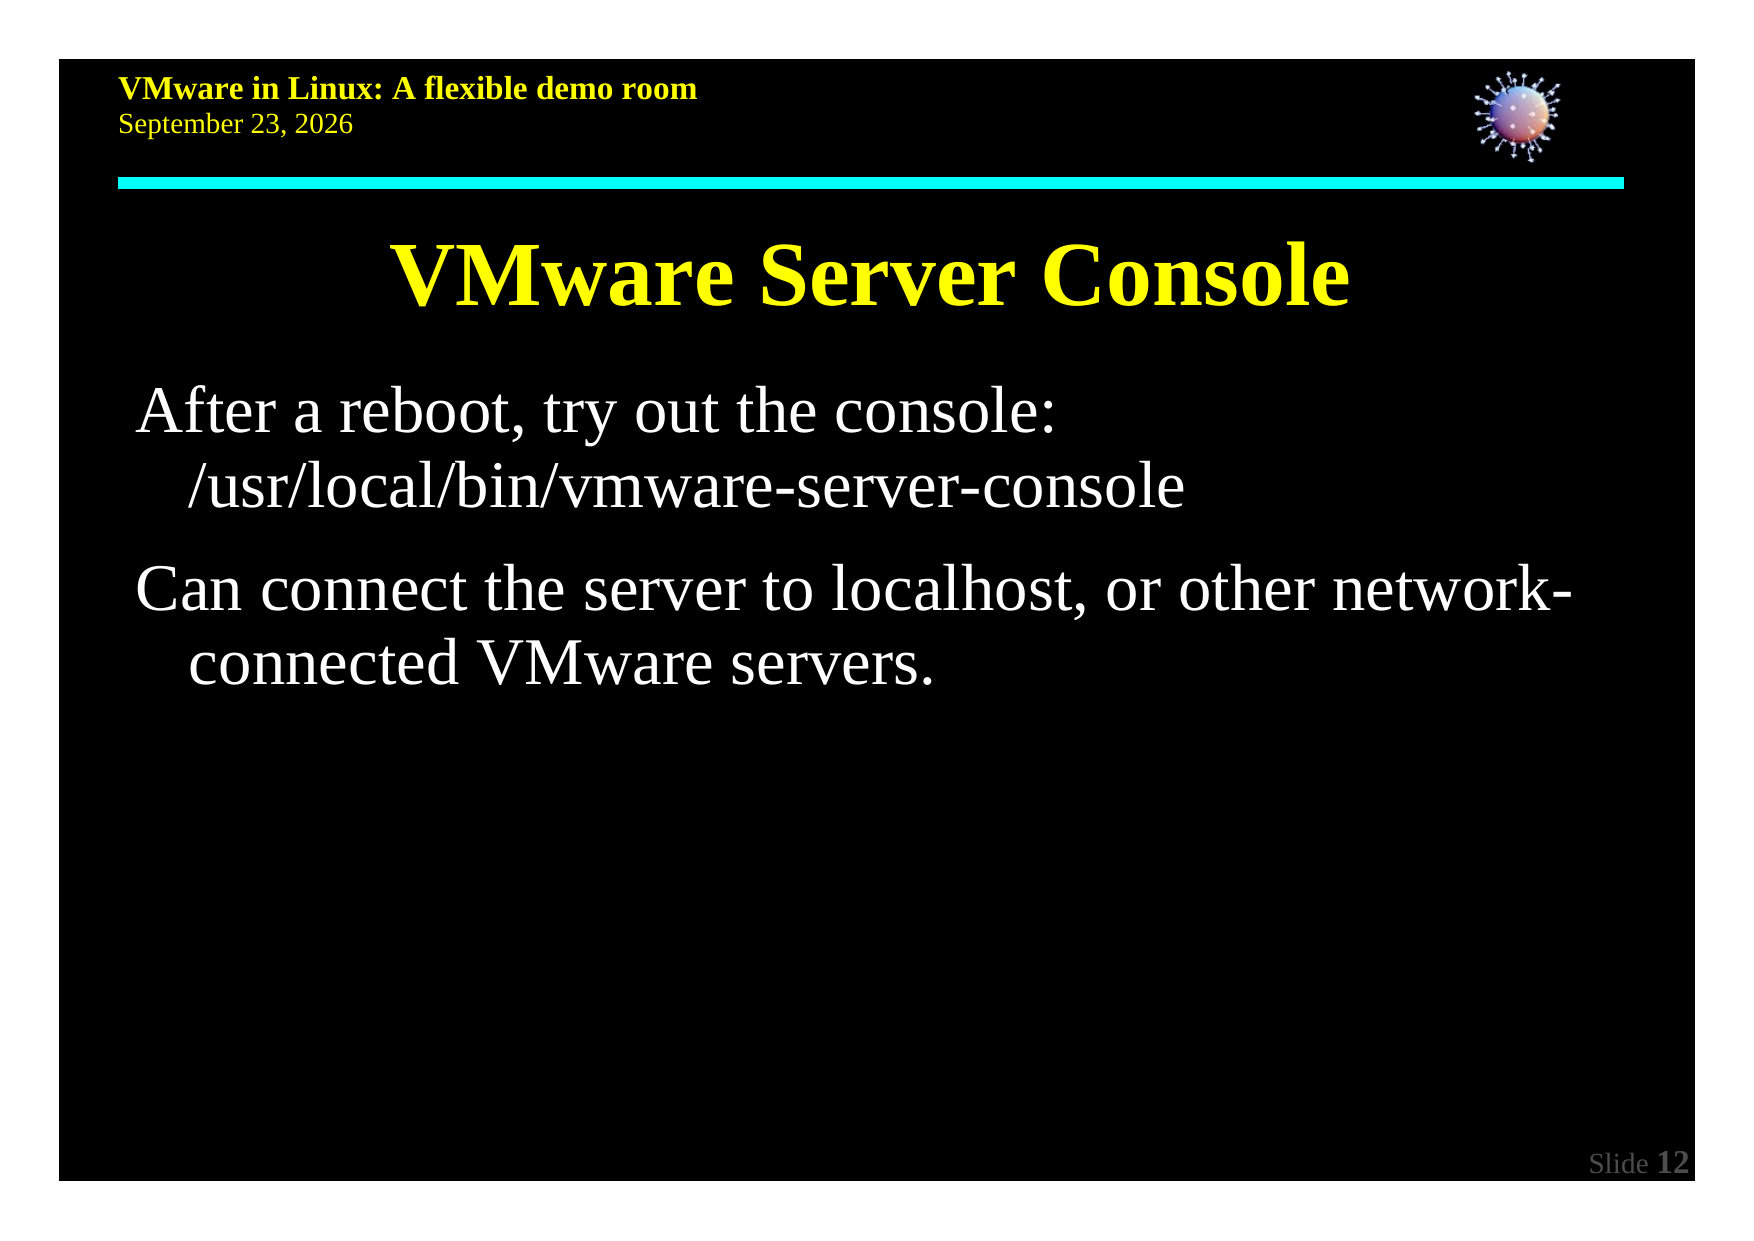

# VMware Server Console
After a reboot, try out the console: /usr/local/bin/vmware-server-console
Can connect the server to localhost, or other network-connected VMware servers.